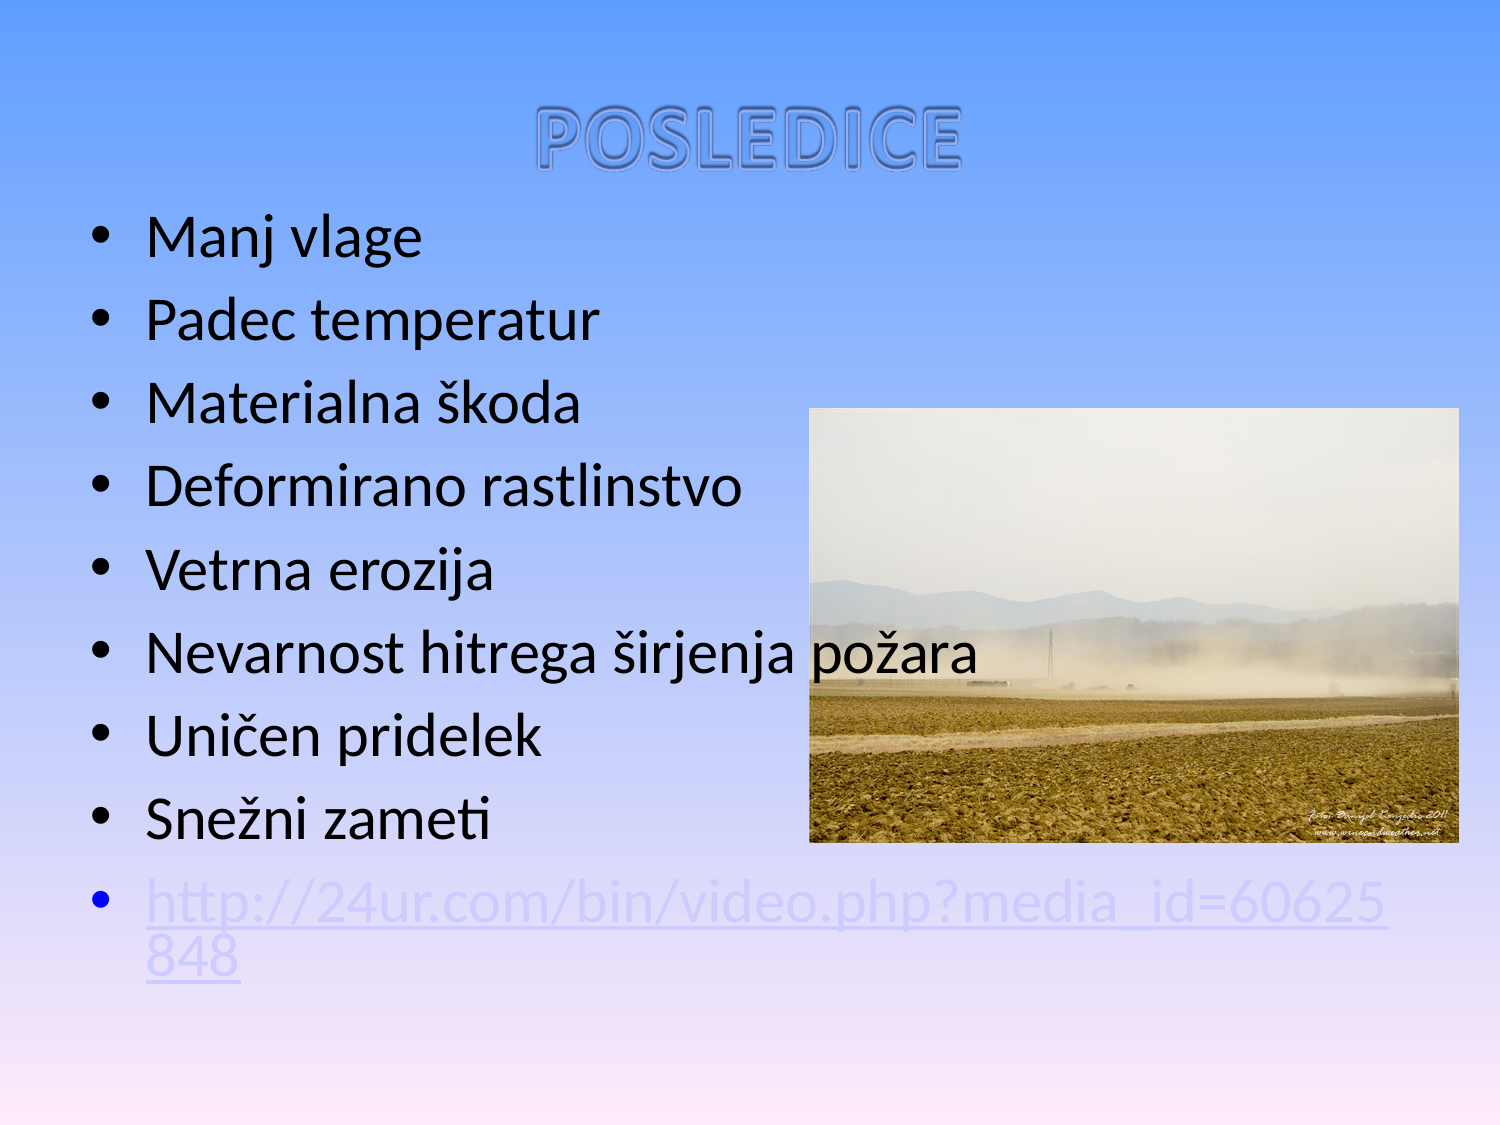

Manj vlage
Padec temperatur
Materialna škoda
Deformirano rastlinstvo
Vetrna erozija
Nevarnost hitrega širjenja požara
Uničen pridelek
Snežni zameti
http://24ur.com/bin/video.php?media_id=60625848